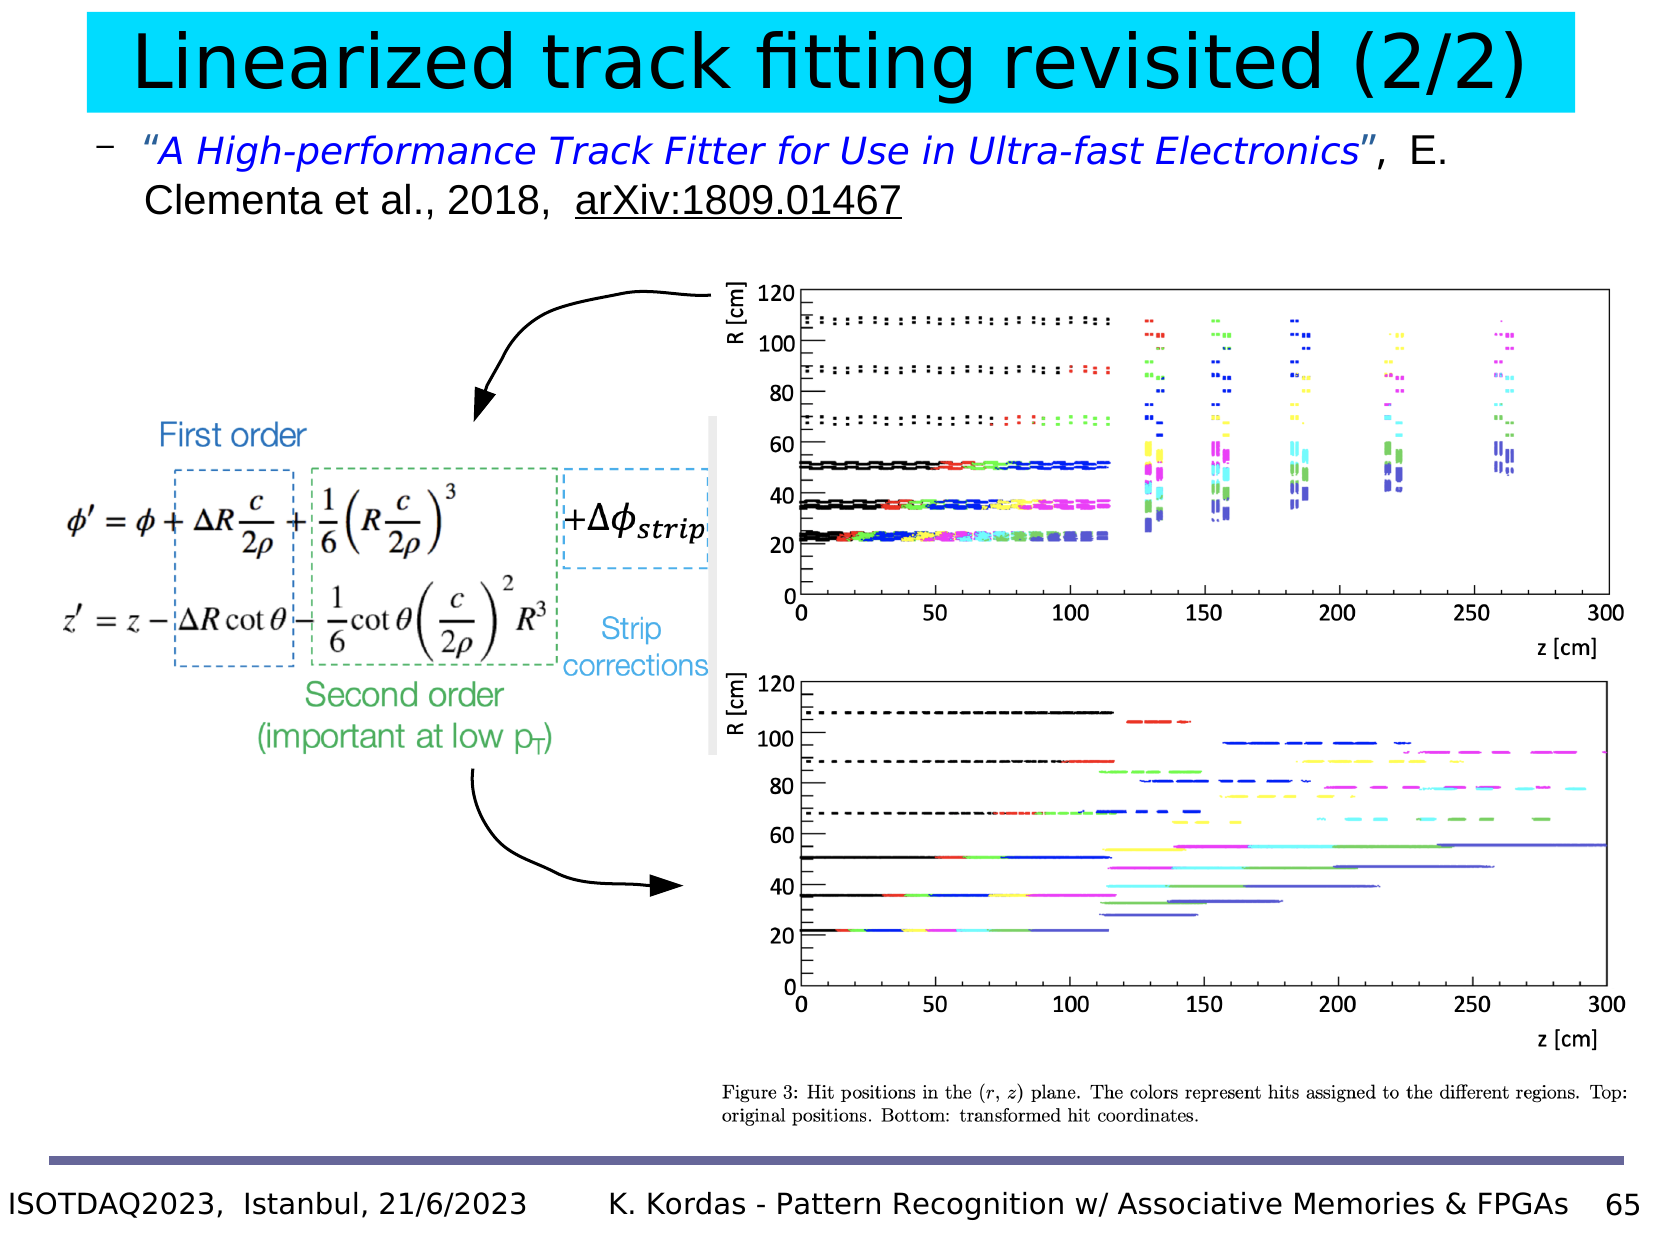

# Linearized track fitting revisited (2/2)
“A High-performance Track Fitter for Use in Ultra-fast Electronics”, E. Clementa et al., 2018, arXiv:1809.01467
ISOTDAQ2023, Istanbul, 21/6/2023
K. Kordas - Pattern Recognition w/ Associative Memories & FPGAs
65